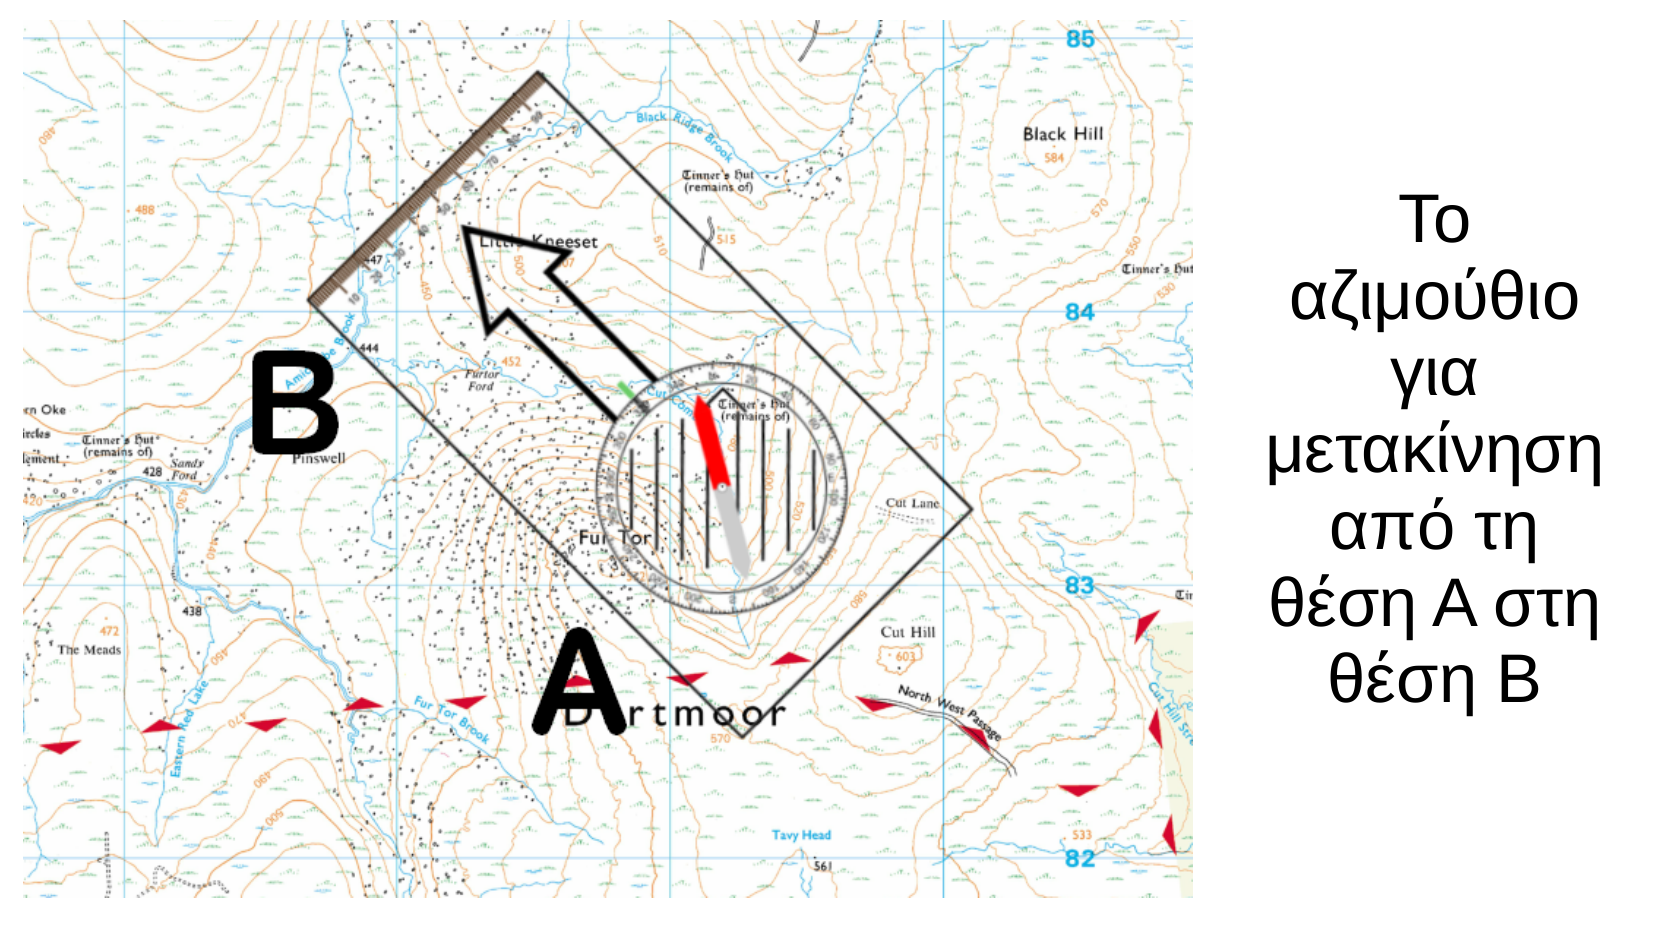

# Το αζιμούθιο για μετακίνηση από τη θέση Α στη θέση Β